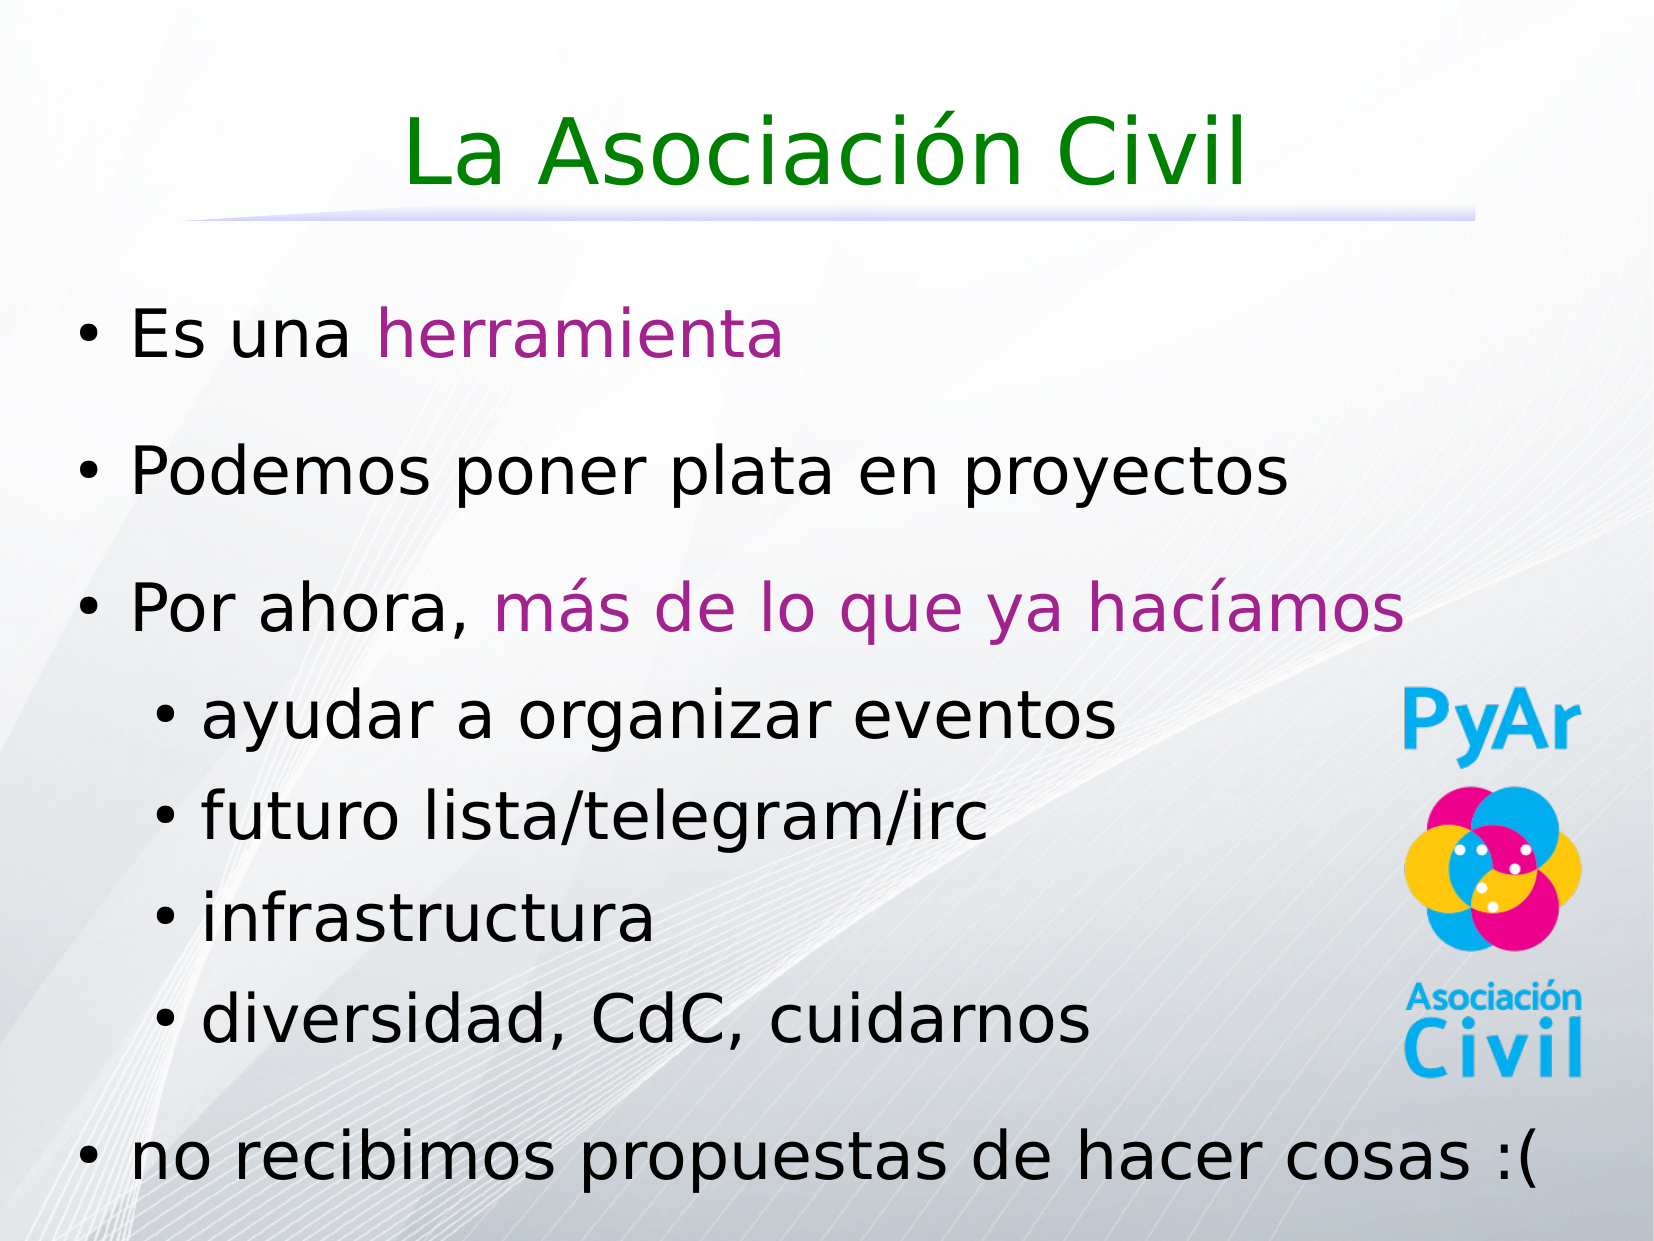

# La Asociación Civil
Es una herramienta
Podemos poner plata en proyectos
Por ahora, más de lo que ya hacíamos
ayudar a organizar eventos
futuro lista/telegram/irc
infrastructura
diversidad, CdC, cuidarnos
no recibimos propuestas de hacer cosas :(